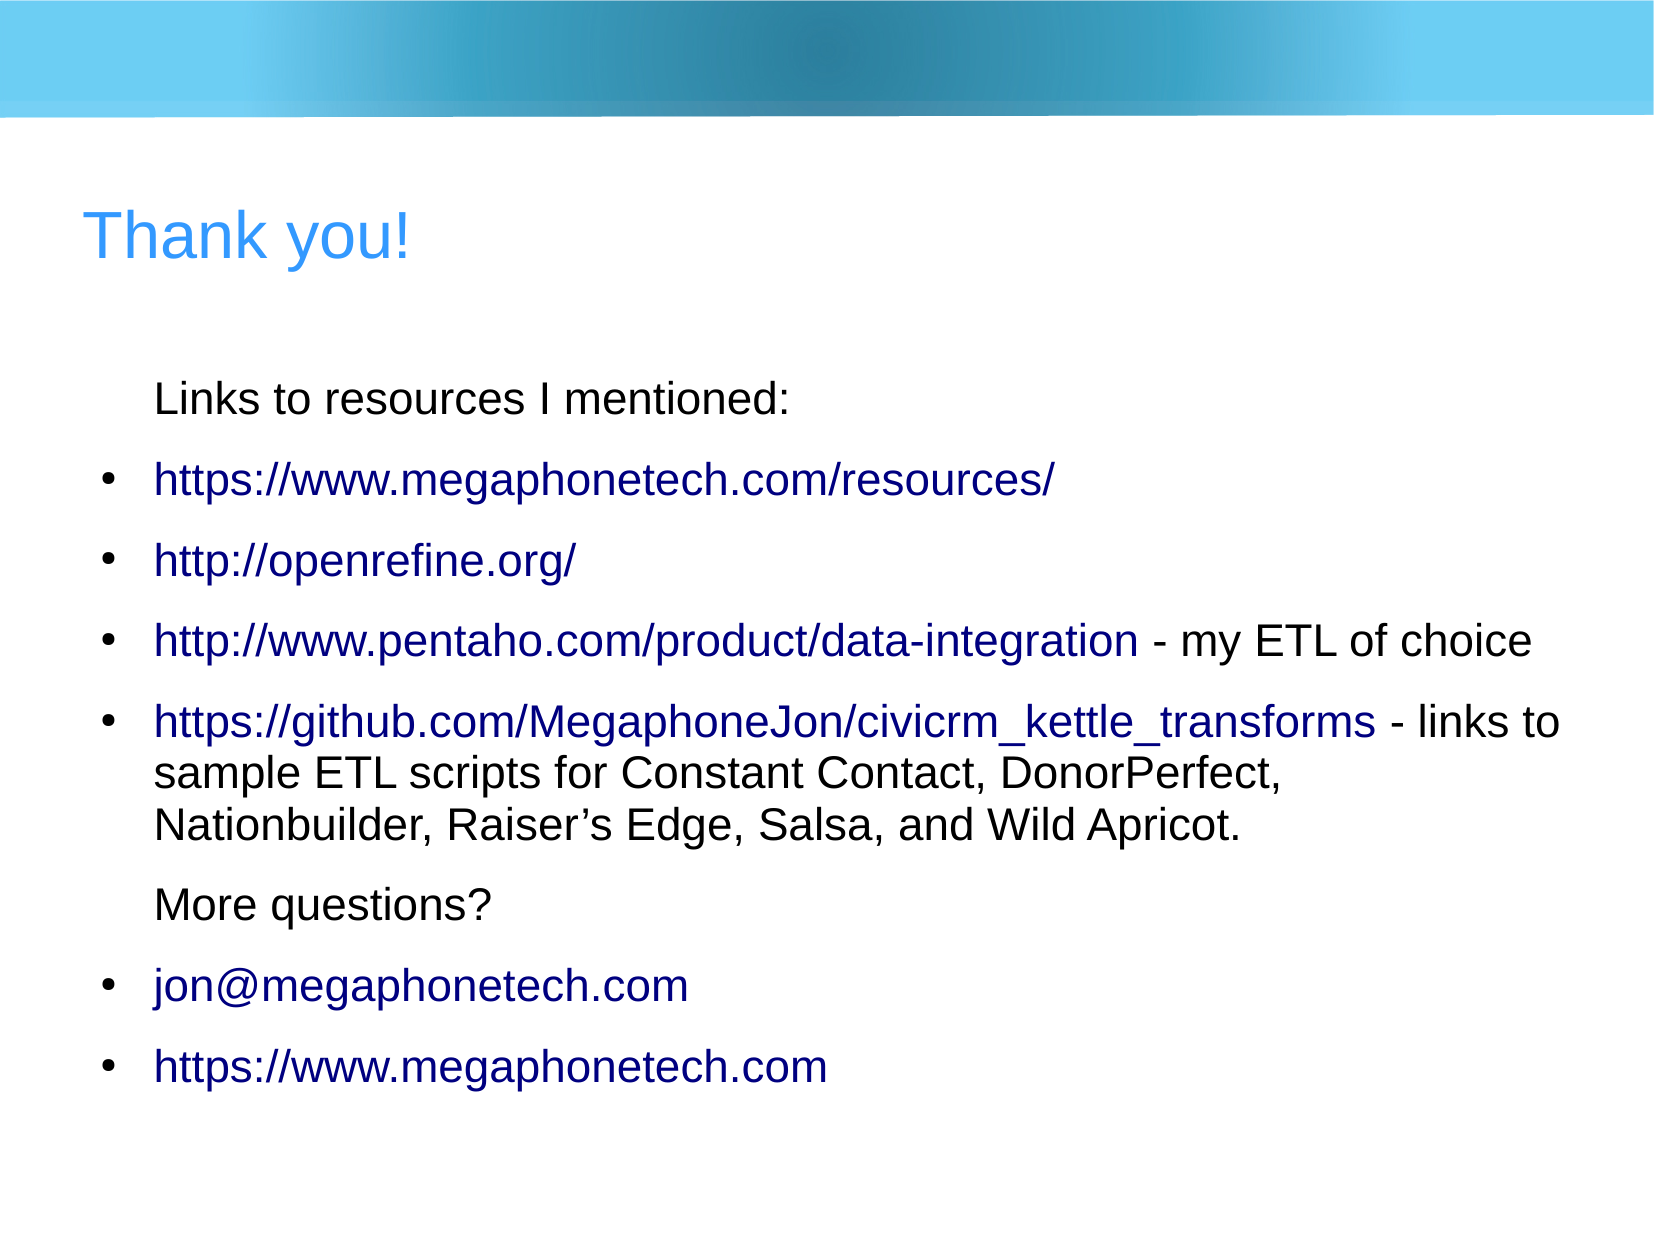

# Thank you!
Links to resources I mentioned:
https://www.megaphonetech.com/resources/
http://openrefine.org/
http://www.pentaho.com/product/data-integration - my ETL of choice
https://github.com/MegaphoneJon/civicrm_kettle_transforms - links to sample ETL scripts for Constant Contact, DonorPerfect, Nationbuilder, Raiser’s Edge, Salsa, and Wild Apricot.
More questions?
jon@megaphonetech.com
https://www.megaphonetech.com